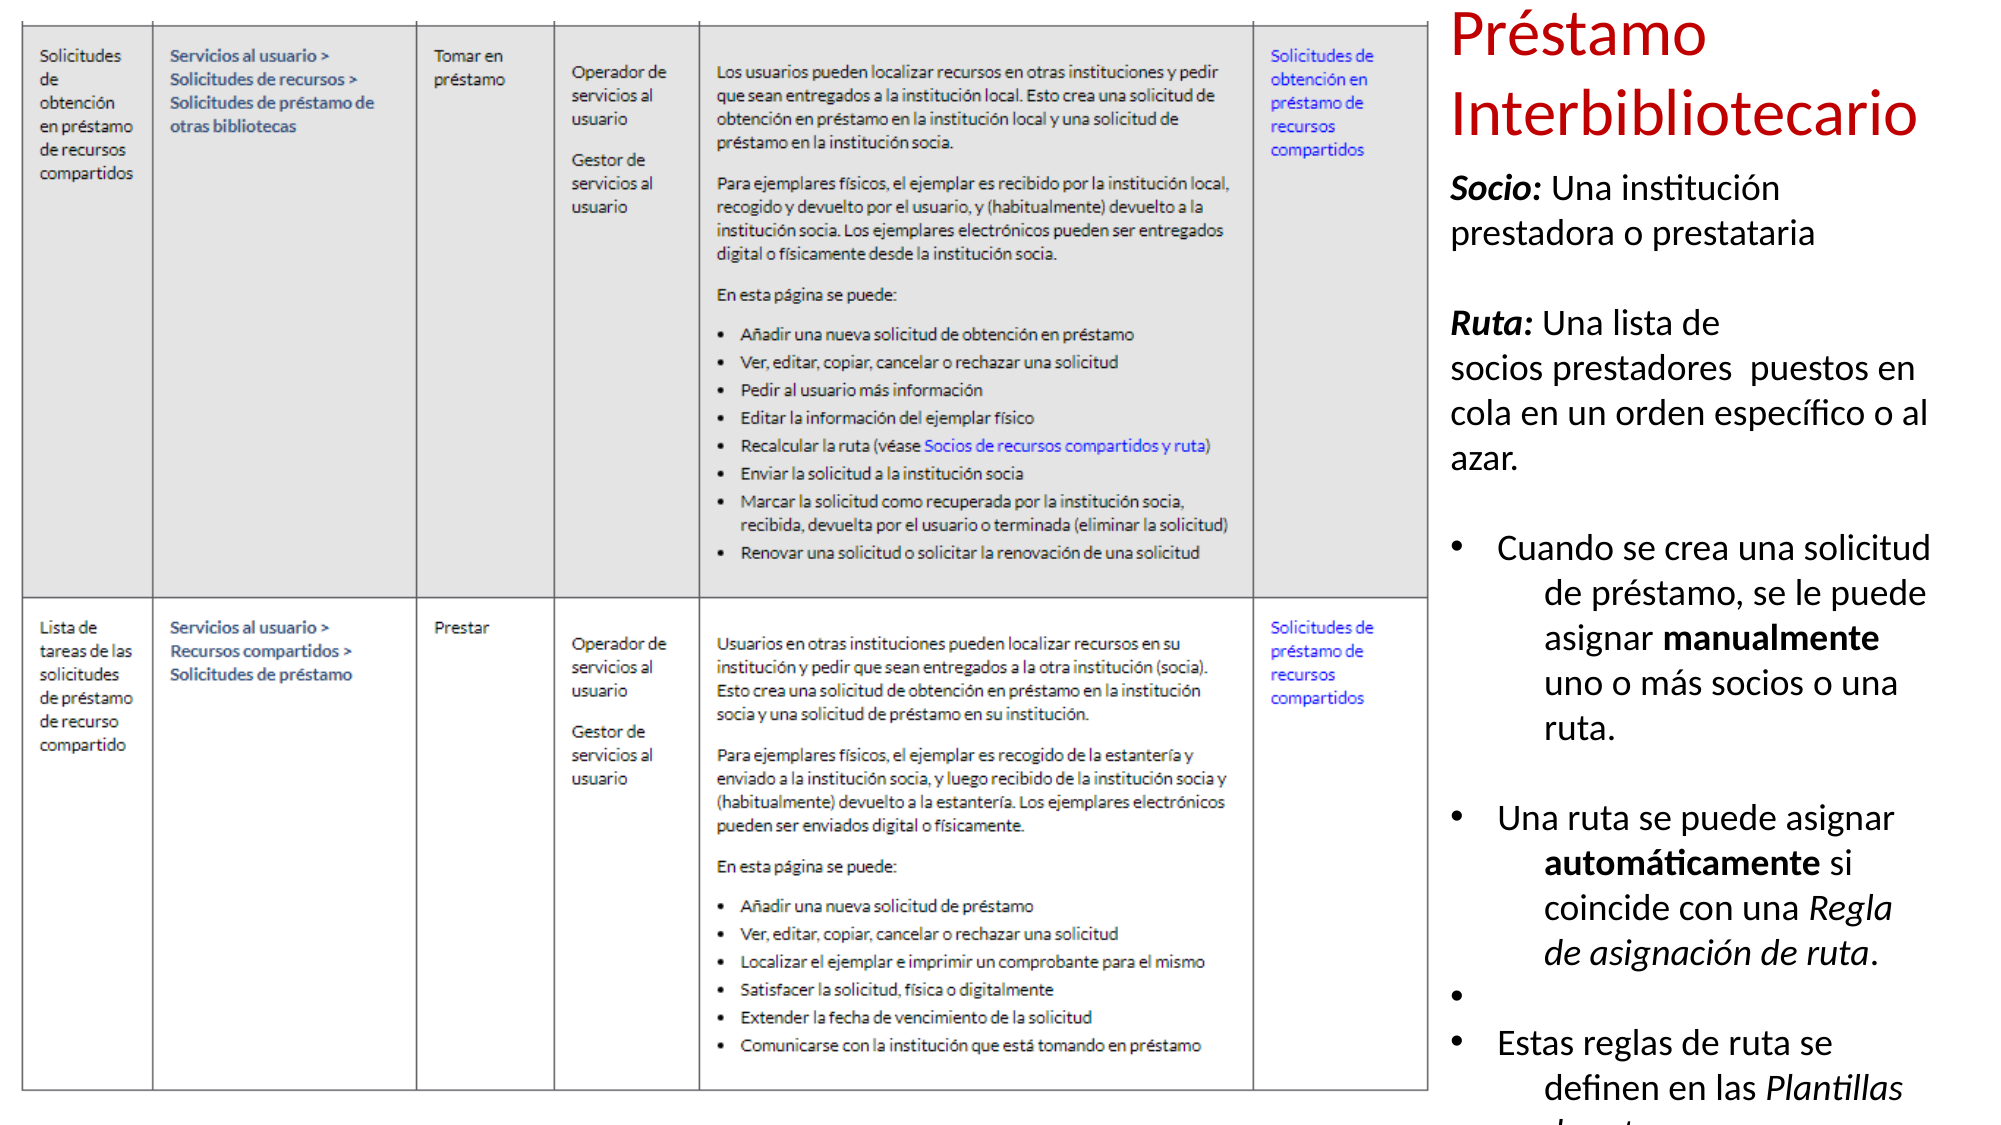

Préstamo Interbibliotecario
Socio: Una institución prestadora o prestataria
Ruta: Una lista de socios prestadores  puestos en cola en un orden específico o al azar.
Cuando se crea una solicitud de préstamo, se le puede asignar manualmente uno o más socios o una ruta.
Una ruta se puede asignar automáticamente si coincide con una Regla de asignación de ruta.
Estas reglas de ruta se definen en las Plantillas de ruta.